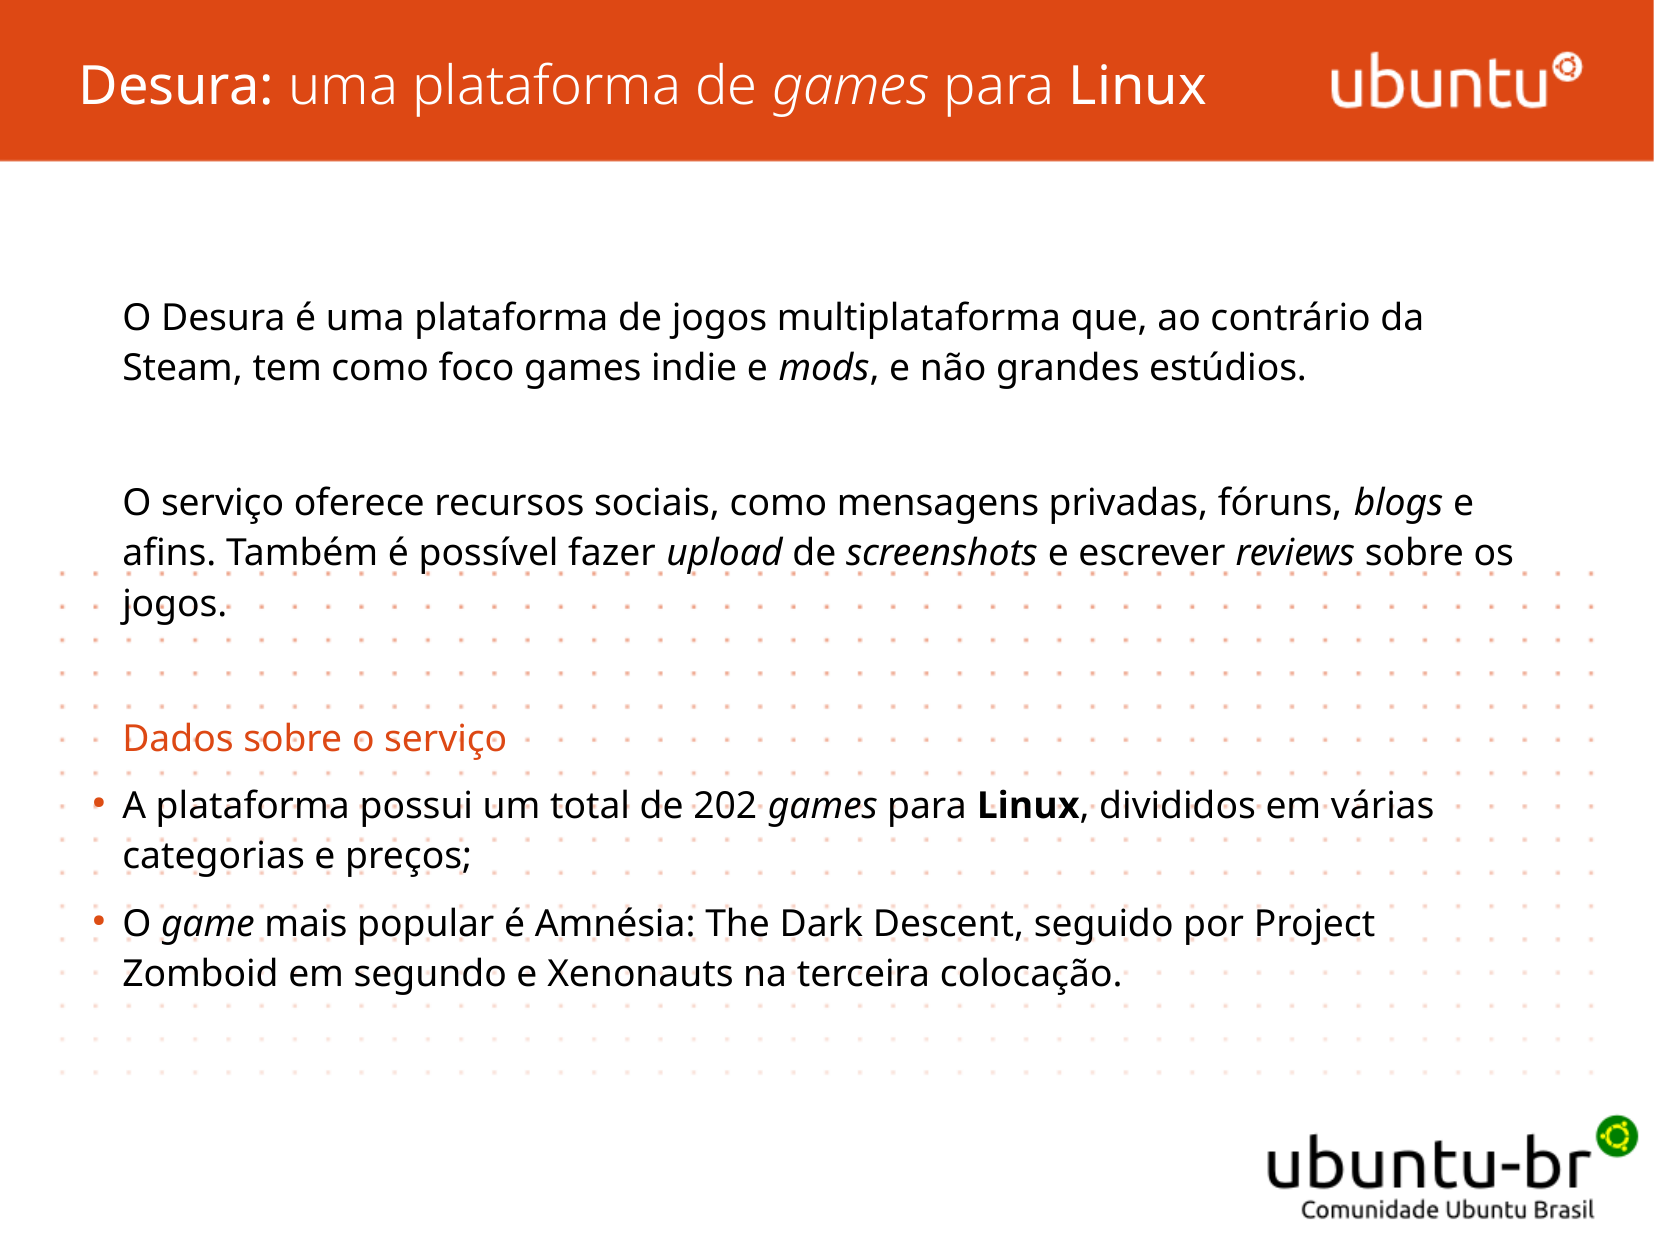

# Desura: uma plataforma de games para Linux
O Desura é uma plataforma de jogos multiplataforma que, ao contrário da Steam, tem como foco games indie e mods, e não grandes estúdios.
O serviço oferece recursos sociais, como mensagens privadas, fóruns, blogs e afins. Também é possível fazer upload de screenshots e escrever reviews sobre os jogos.
Dados sobre o serviço
A plataforma possui um total de 202 games para Linux, divididos em várias categorias e preços;
O game mais popular é Amnésia: The Dark Descent, seguido por Project Zomboid em segundo e Xenonauts na terceira colocação.